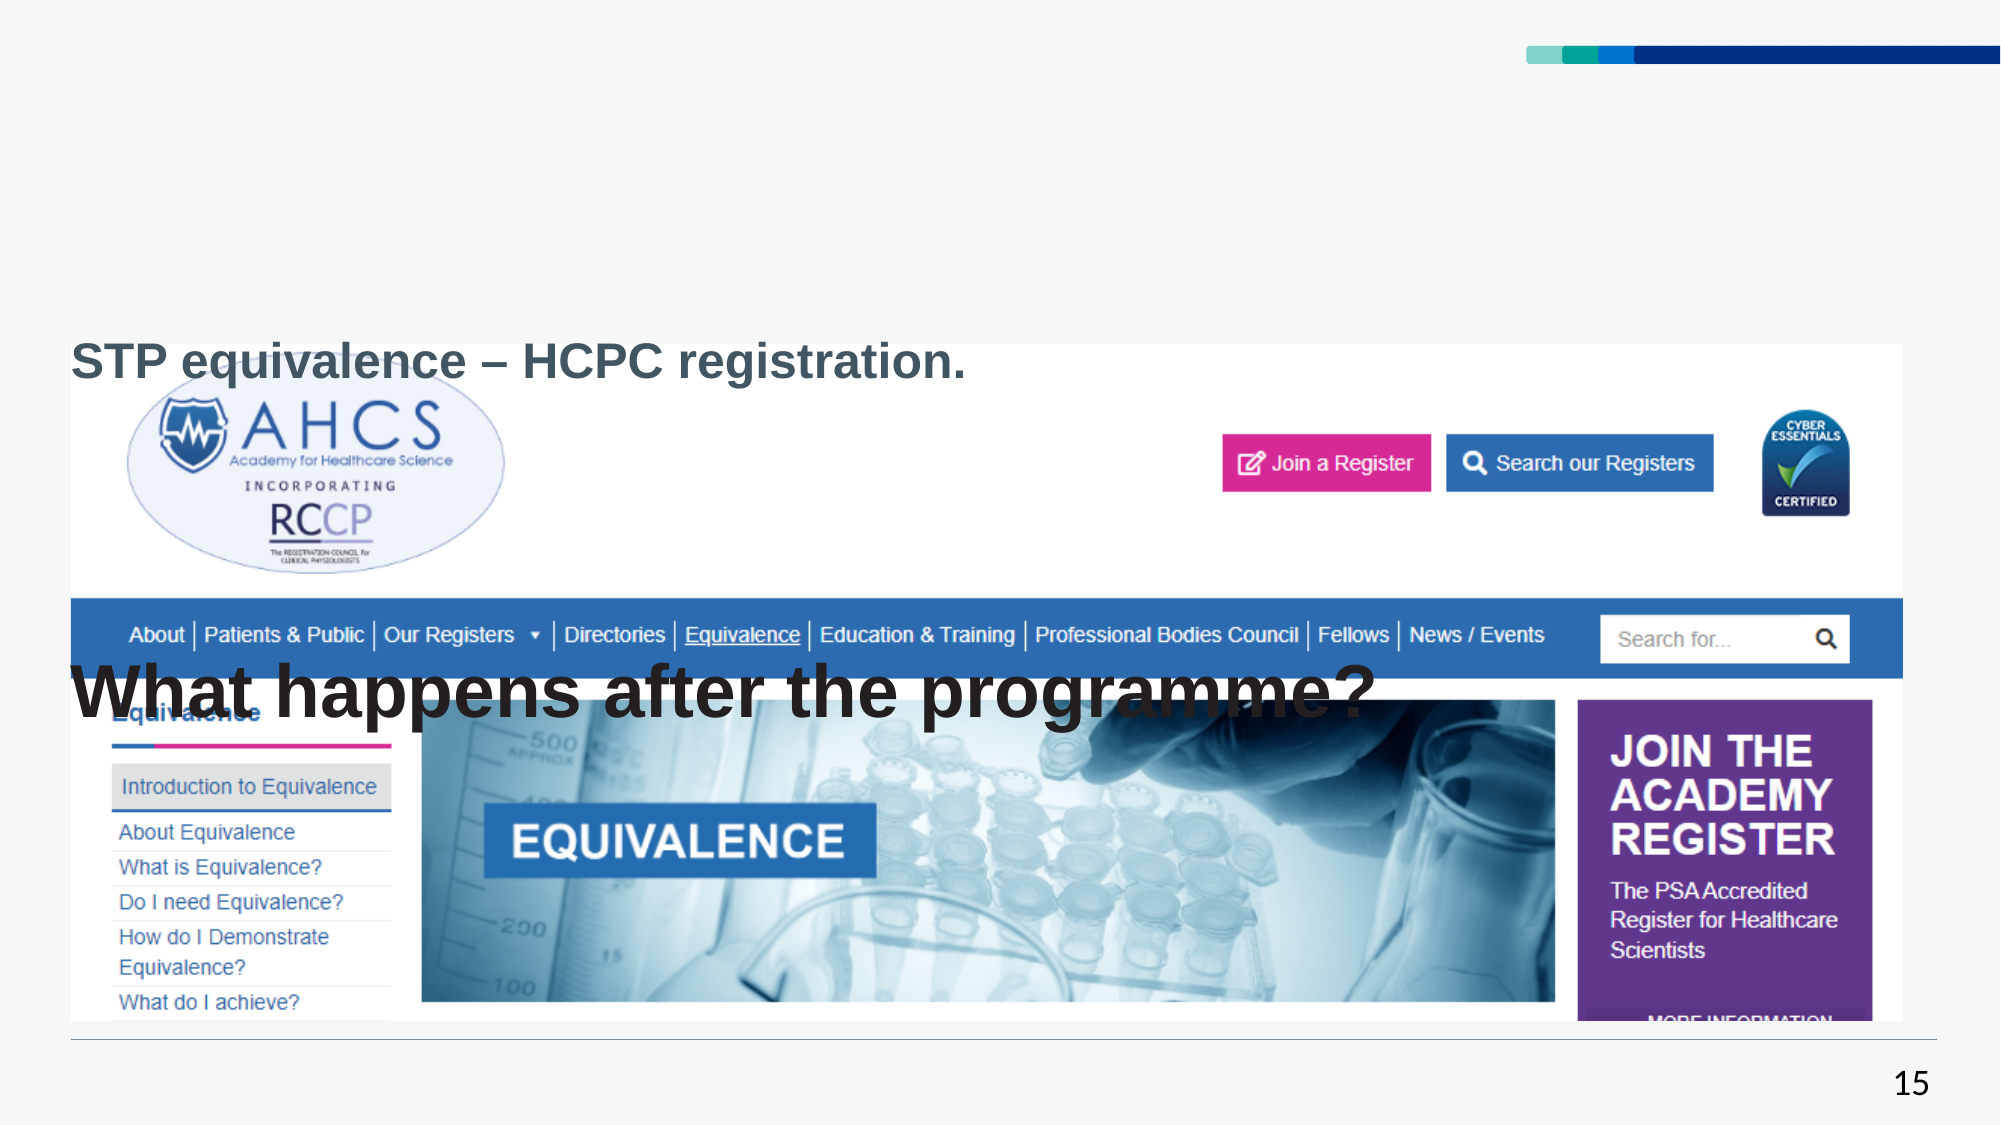

# STP equivalence – HCPC registration.
What happens after the programme?